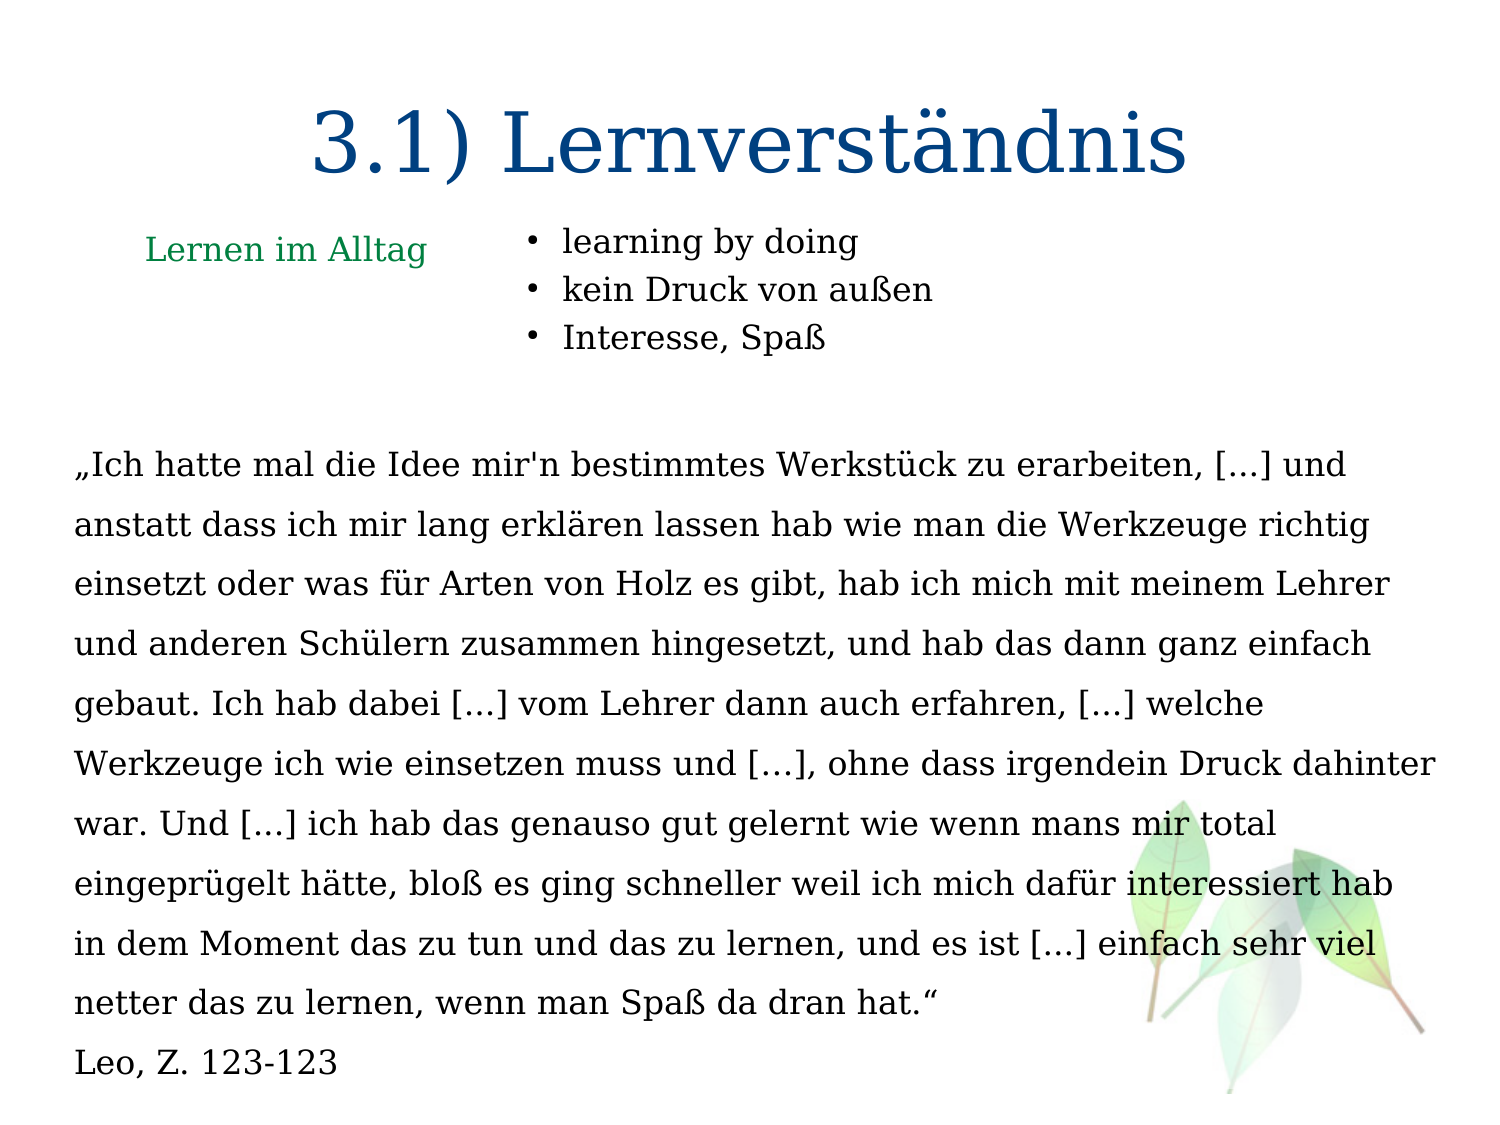

# 3.1) Lernverständnis
learning by doing
kein Druck von außen
Interesse, Spaß
Lernen im Alltag
„Ich hatte mal die Idee mir'n bestimmtes Werkstück zu erarbeiten, [...] und anstatt dass ich mir lang erklären lassen hab wie man die Werkzeuge richtig einsetzt oder was für Arten von Holz es gibt, hab ich mich mit meinem Lehrer und anderen Schülern zusammen hingesetzt, und hab das dann ganz einfach gebaut. Ich hab dabei [...] vom Lehrer dann auch erfahren, [...] welche Werkzeuge ich wie einsetzen muss und […], ohne dass irgendein Druck dahinter war. Und [...] ich hab das genauso gut gelernt wie wenn mans mir total eingeprügelt hätte, bloß es ging schneller weil ich mich dafür interessiert hab in dem Moment das zu tun und das zu lernen, und es ist [...] einfach sehr viel netter das zu lernen, wenn man Spaß da dran hat.“
Leo, Z. 123-123